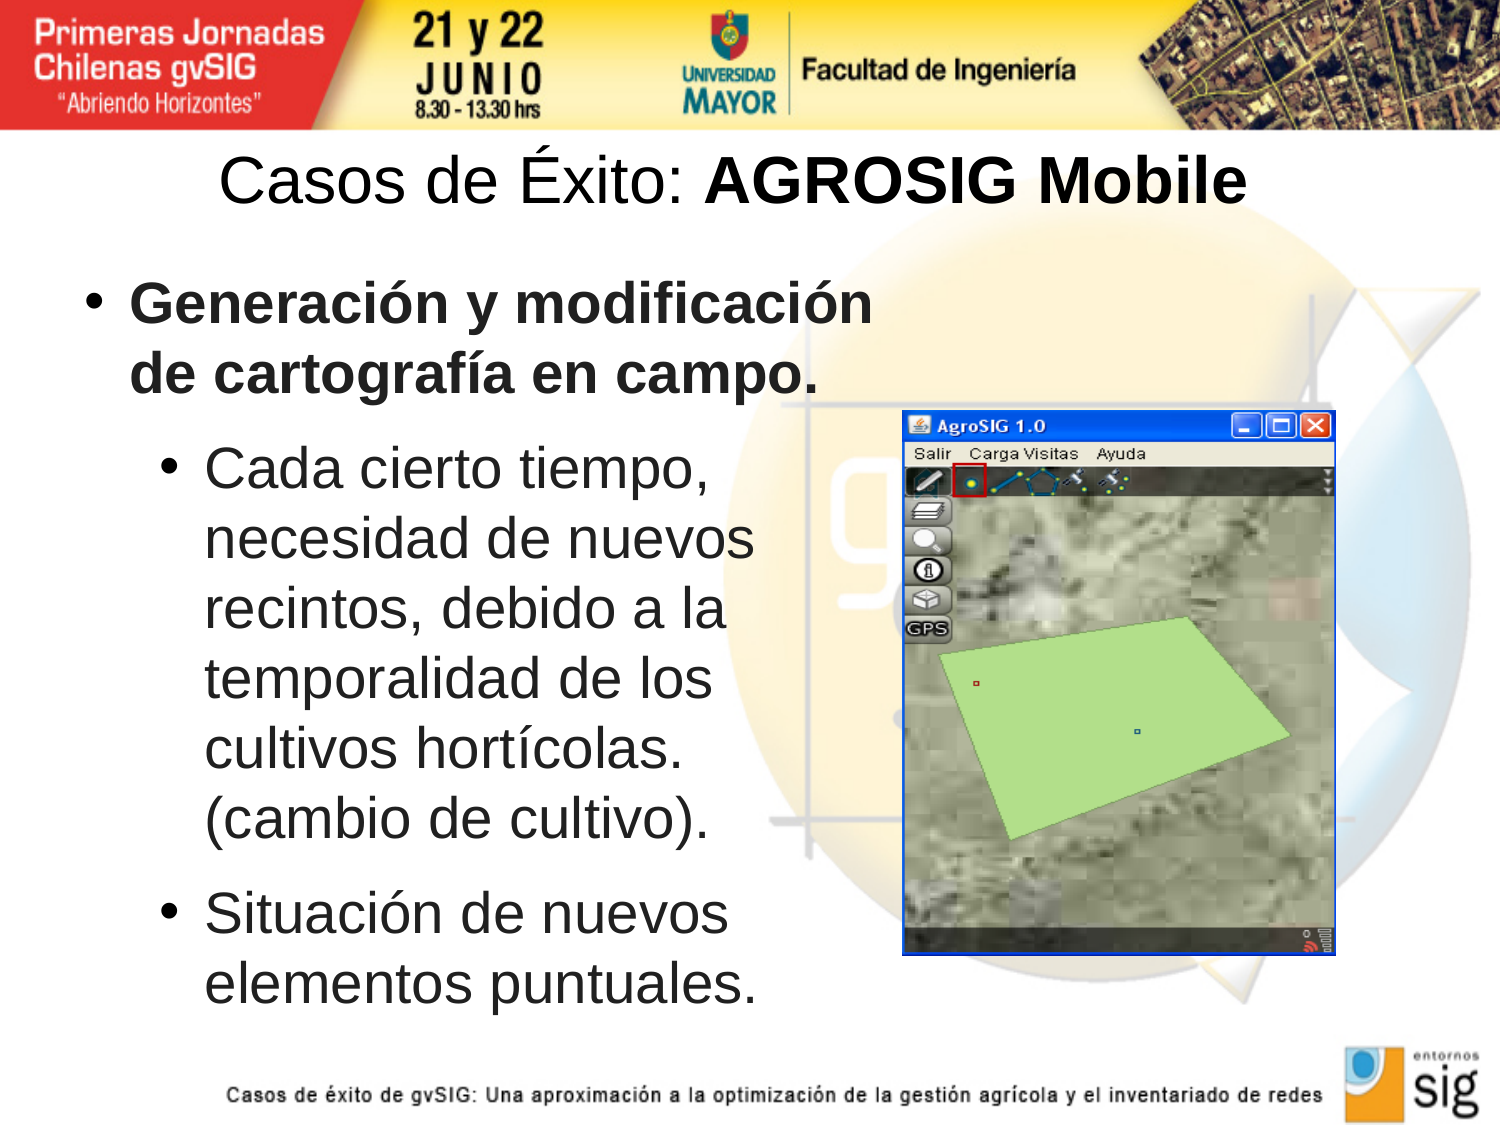

# Casos de Éxito: AGROSIG Mobile
Generación y modificación de cartografía en campo.
Cada cierto tiempo, necesidad de nuevos recintos, debido a la temporalidad de los cultivos hortícolas. (cambio de cultivo).
Situación de nuevos elementos puntuales.